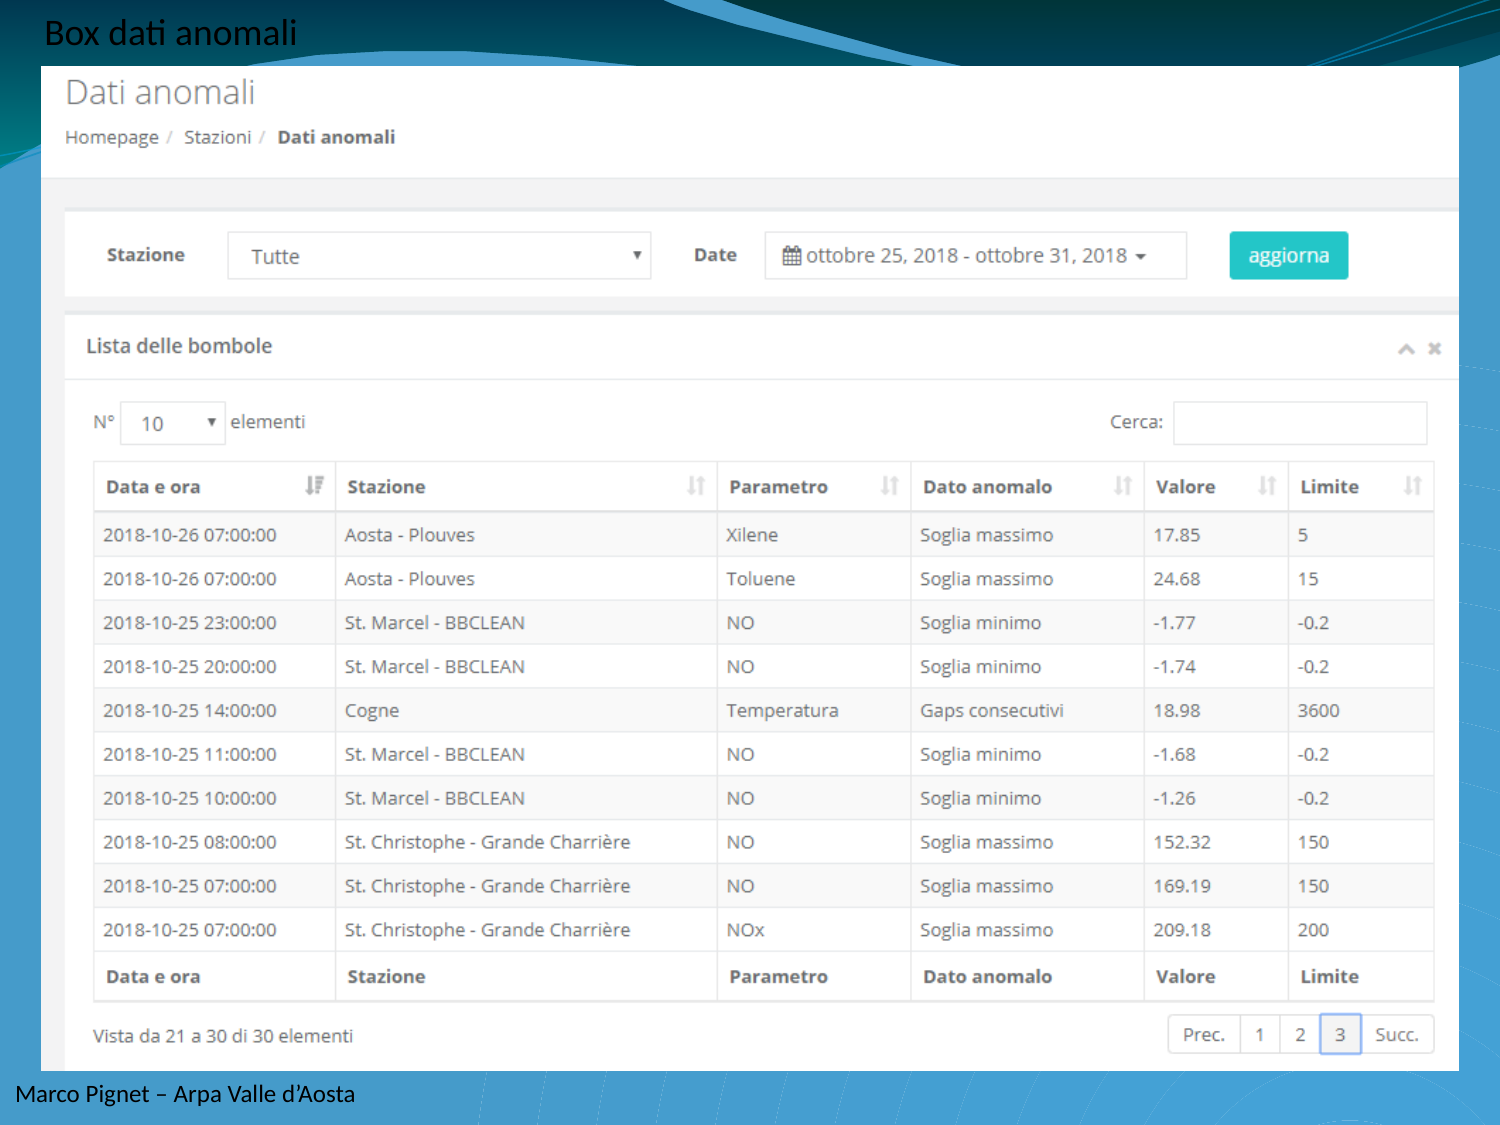

Box dati anomali
Marco Pignet – Arpa Valle d’Aosta